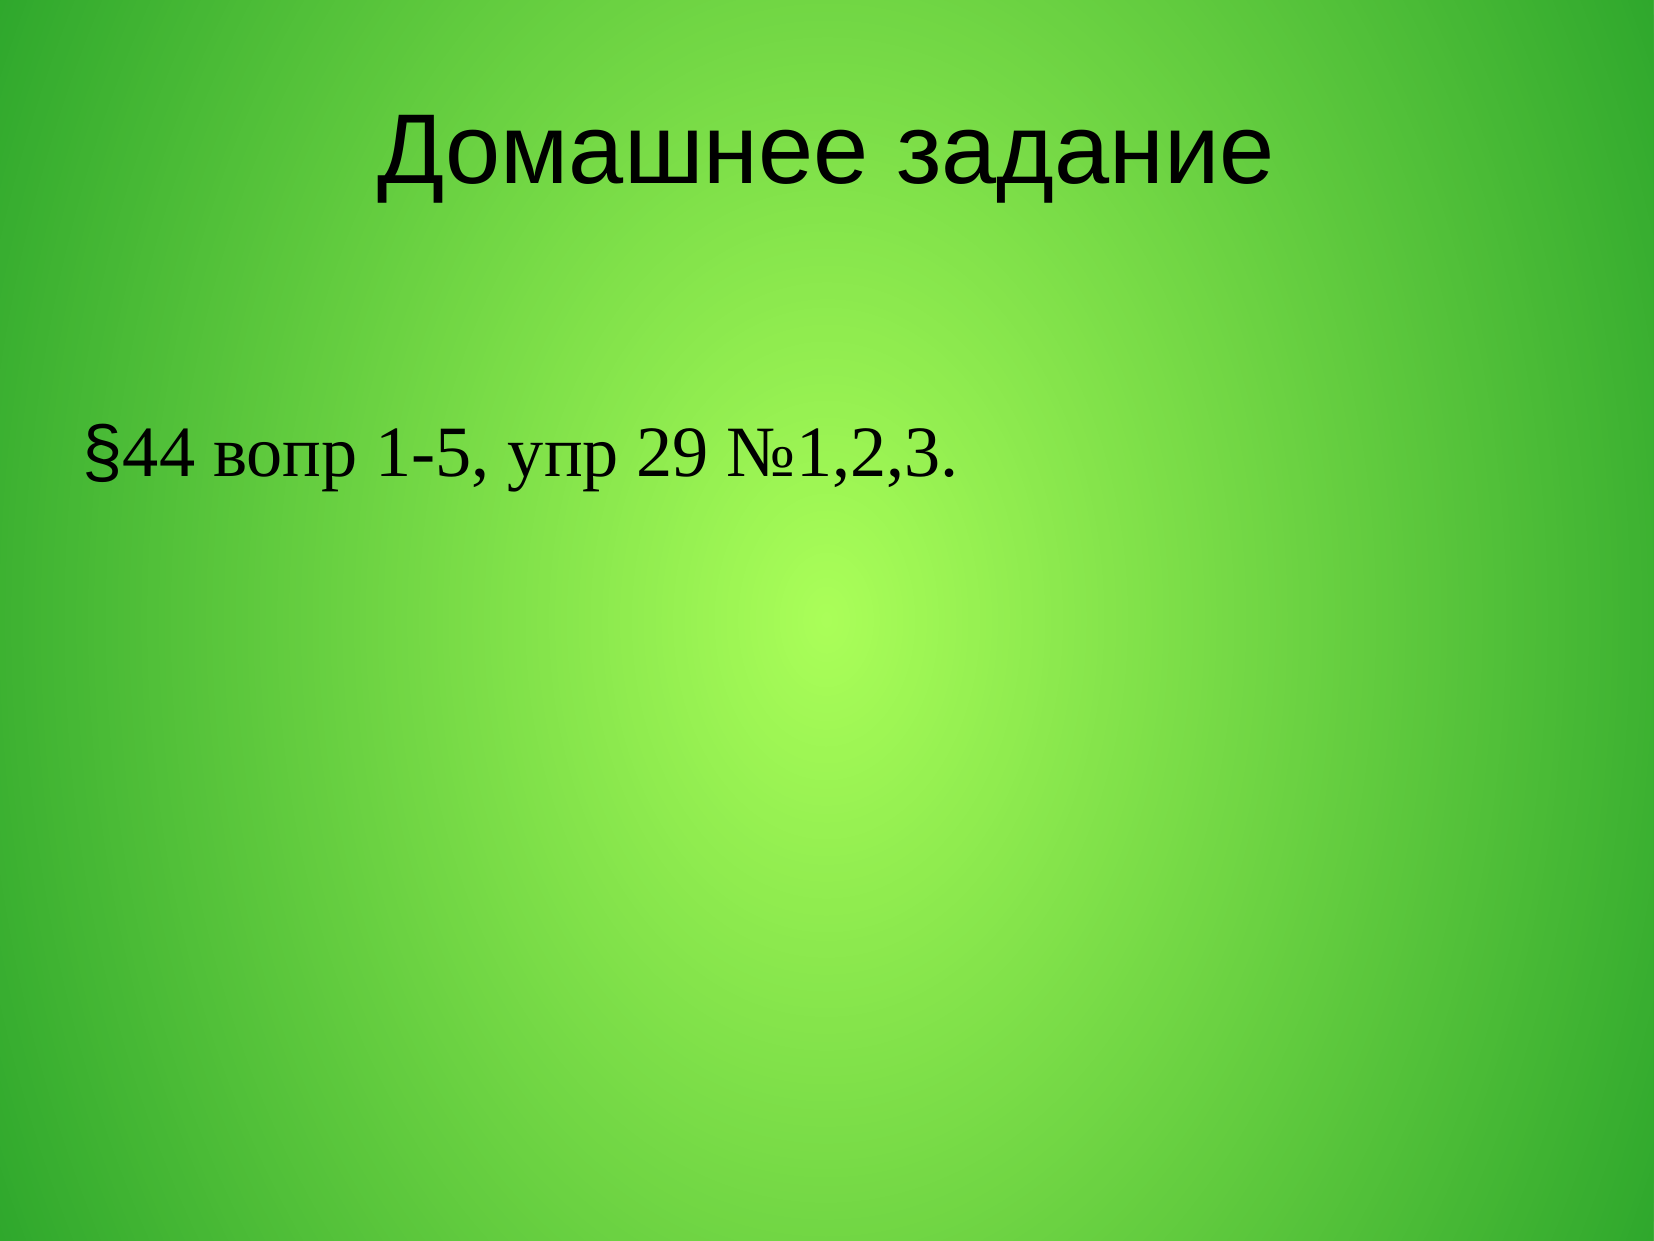

# Домашнее задание
§44 вопр 1-5, упр 29 №1,2,3.